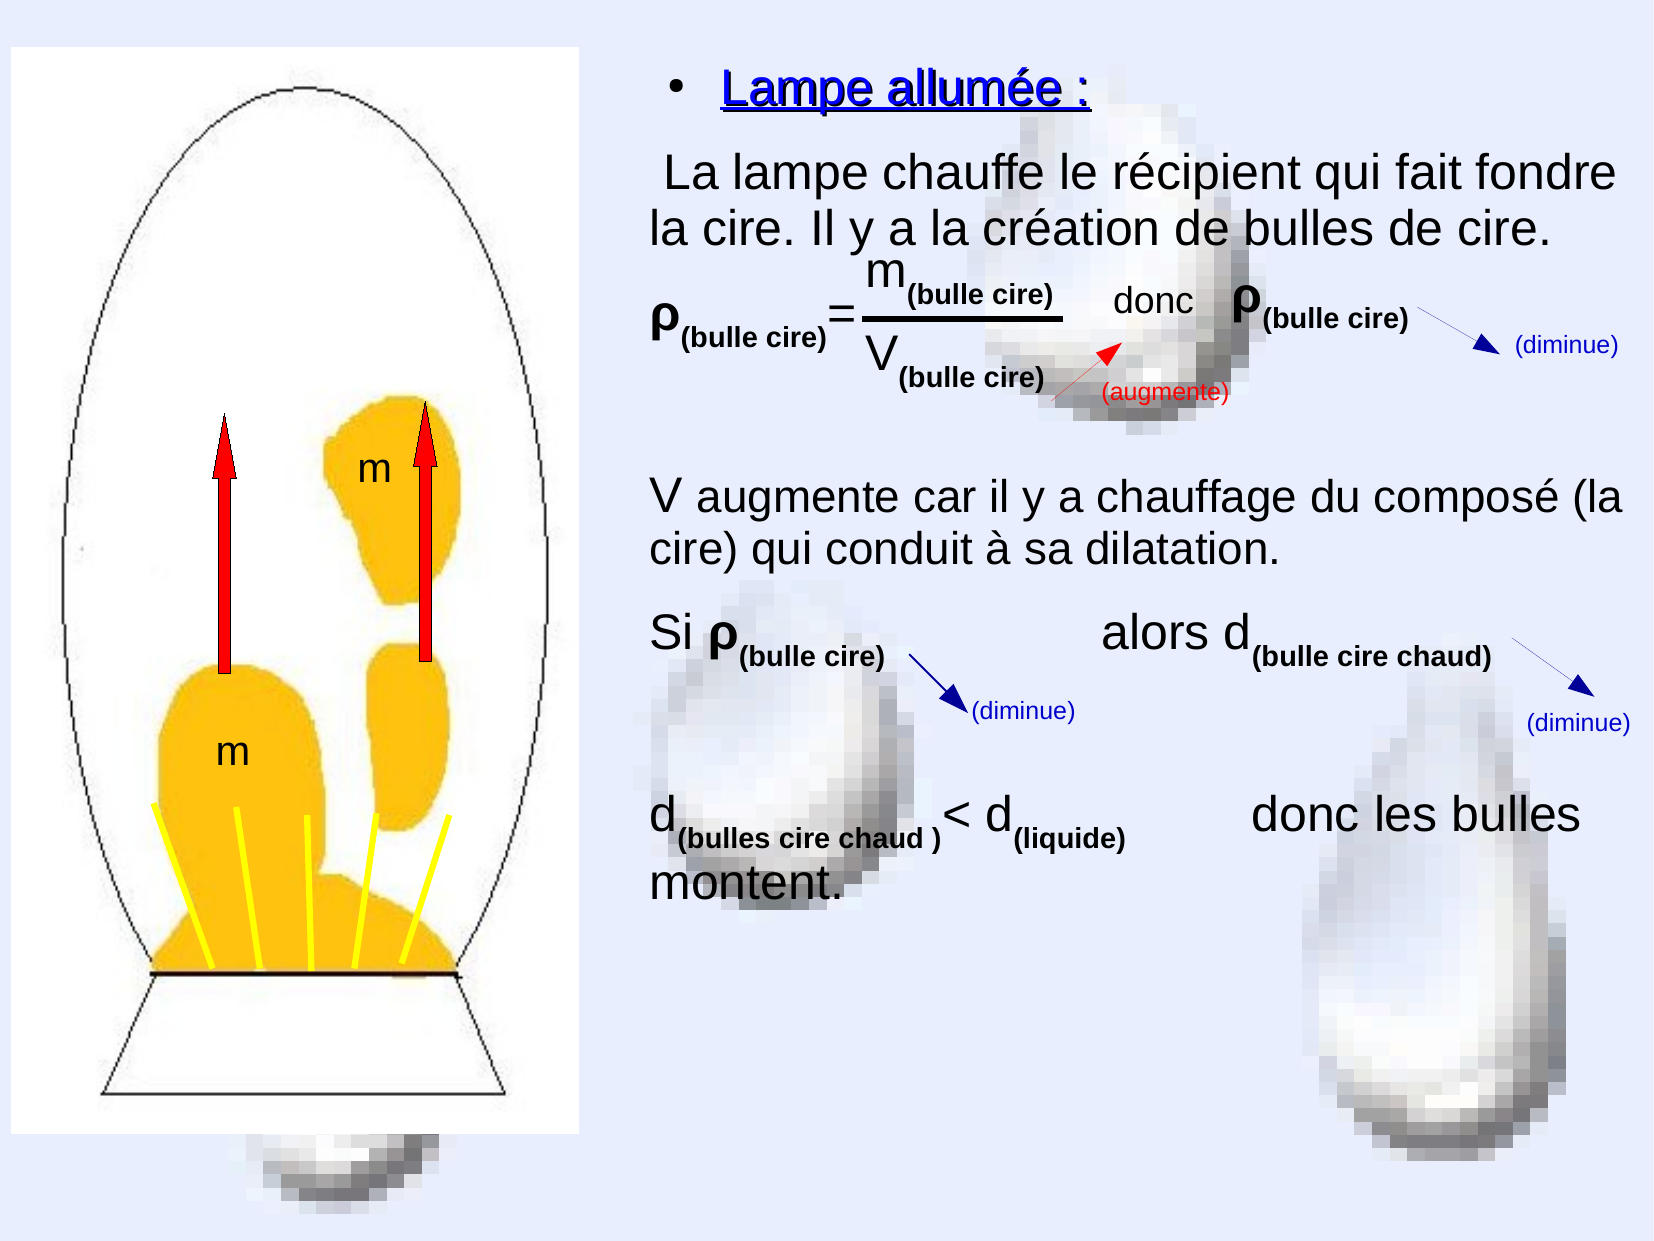

# Lampe allumée :
 La lampe chauffe le récipient qui fait fondre la cire. Il y a la création de bulles de cire.
ρ(bulle cire)=
V augmente car il y a chauffage du composé (la cire) qui conduit à sa dilatation.
Si ρ(bulle cire) alors d(bulle cire chaud)
d(bulles cire chaud )< d(liquide) donc les bulles montent.
m(bulle cire)
ρ(bulle cire)
donc
V(bulle cire)
(diminue)
(augmente)
m
(diminue)
(diminue)
m